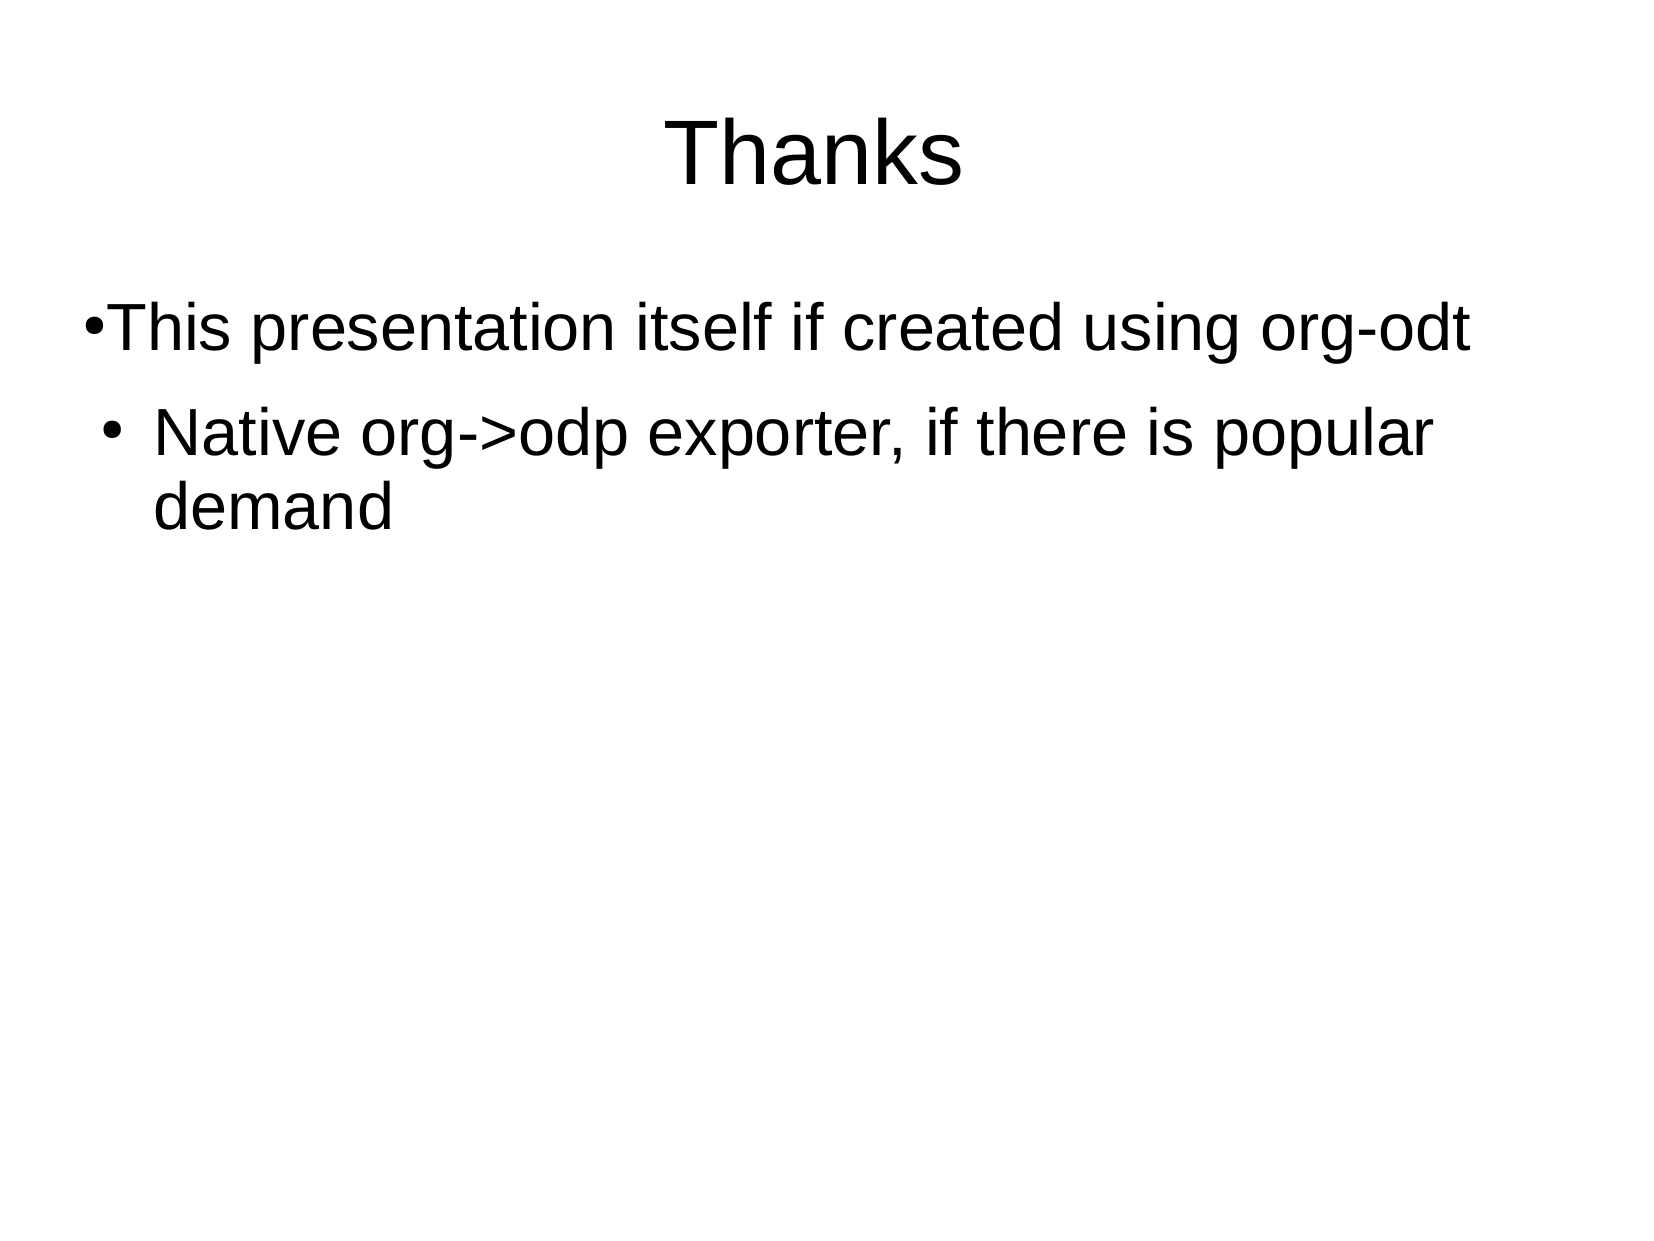

# Thanks
This presentation itself if created using org-odt
Native org->odp exporter, if there is popular demand